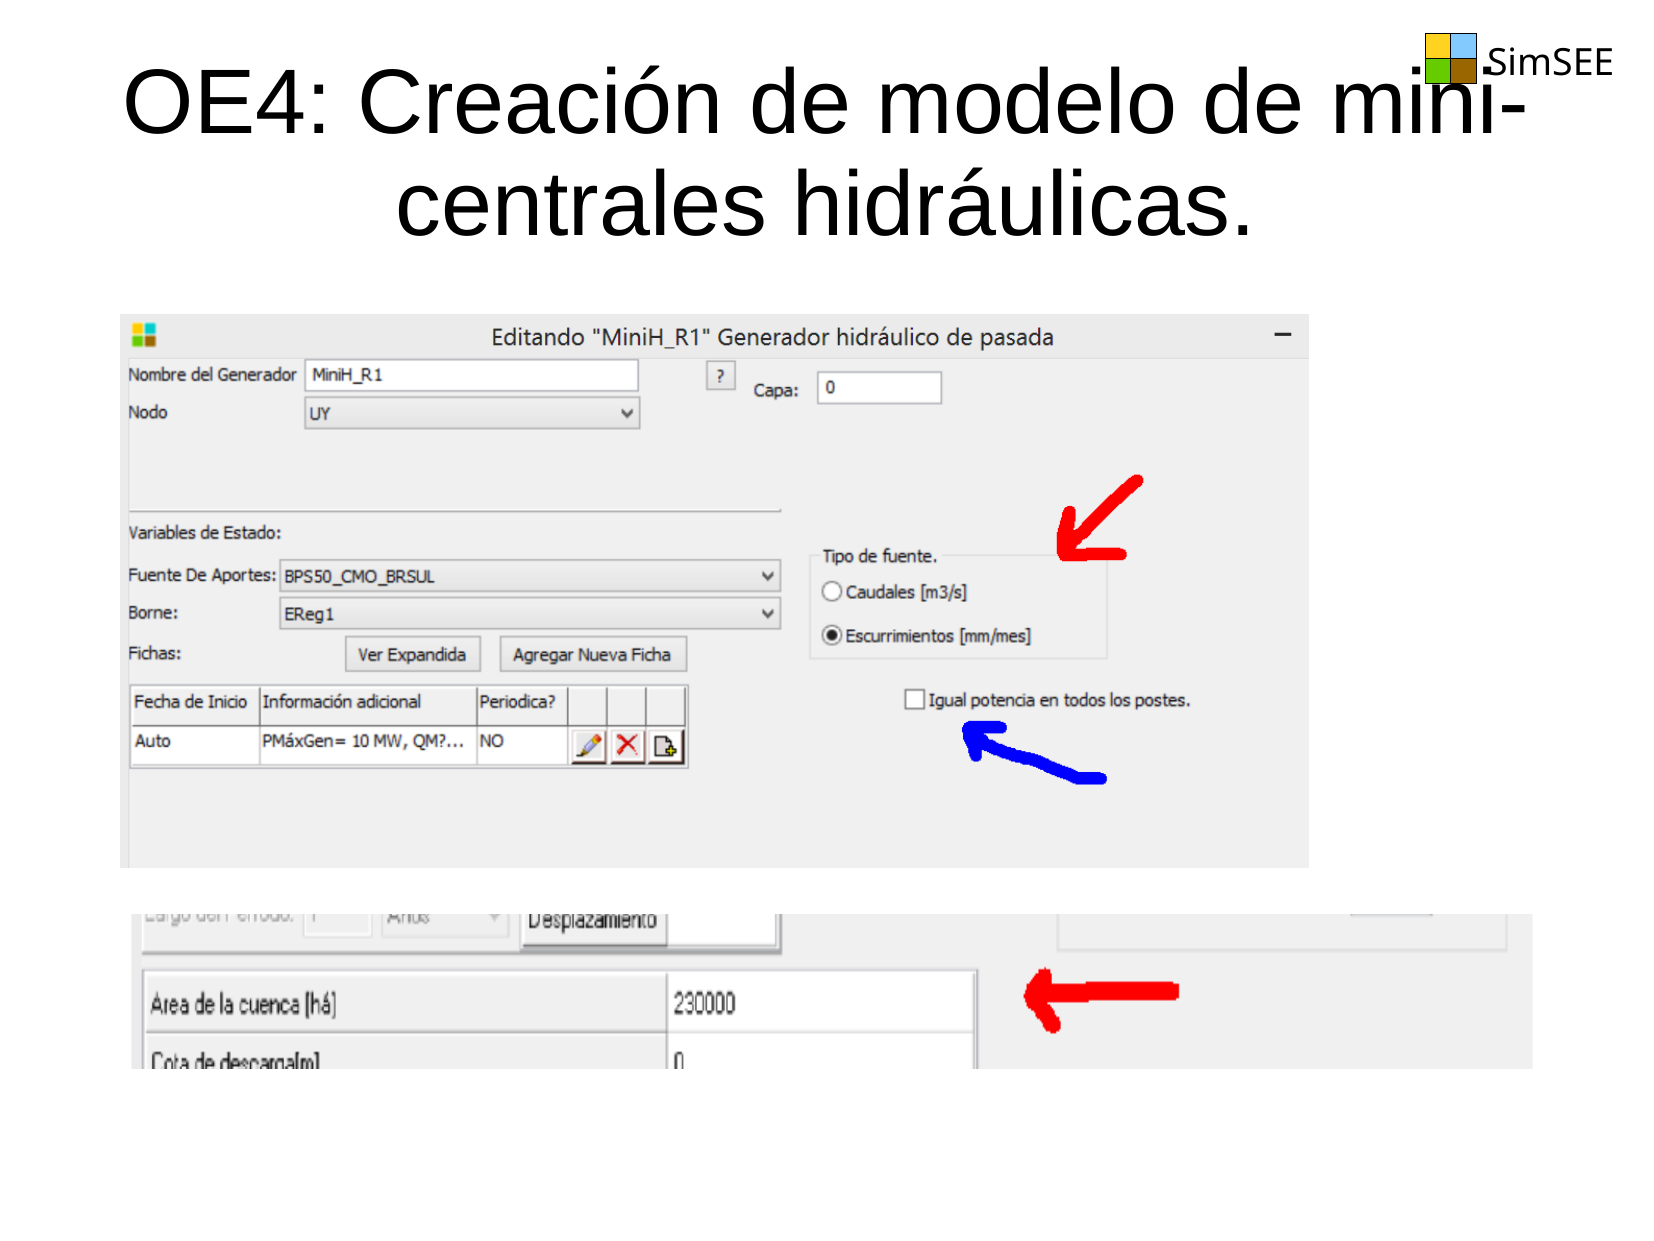

# OE4: Creación de modelo de mini-centrales hidráulicas.